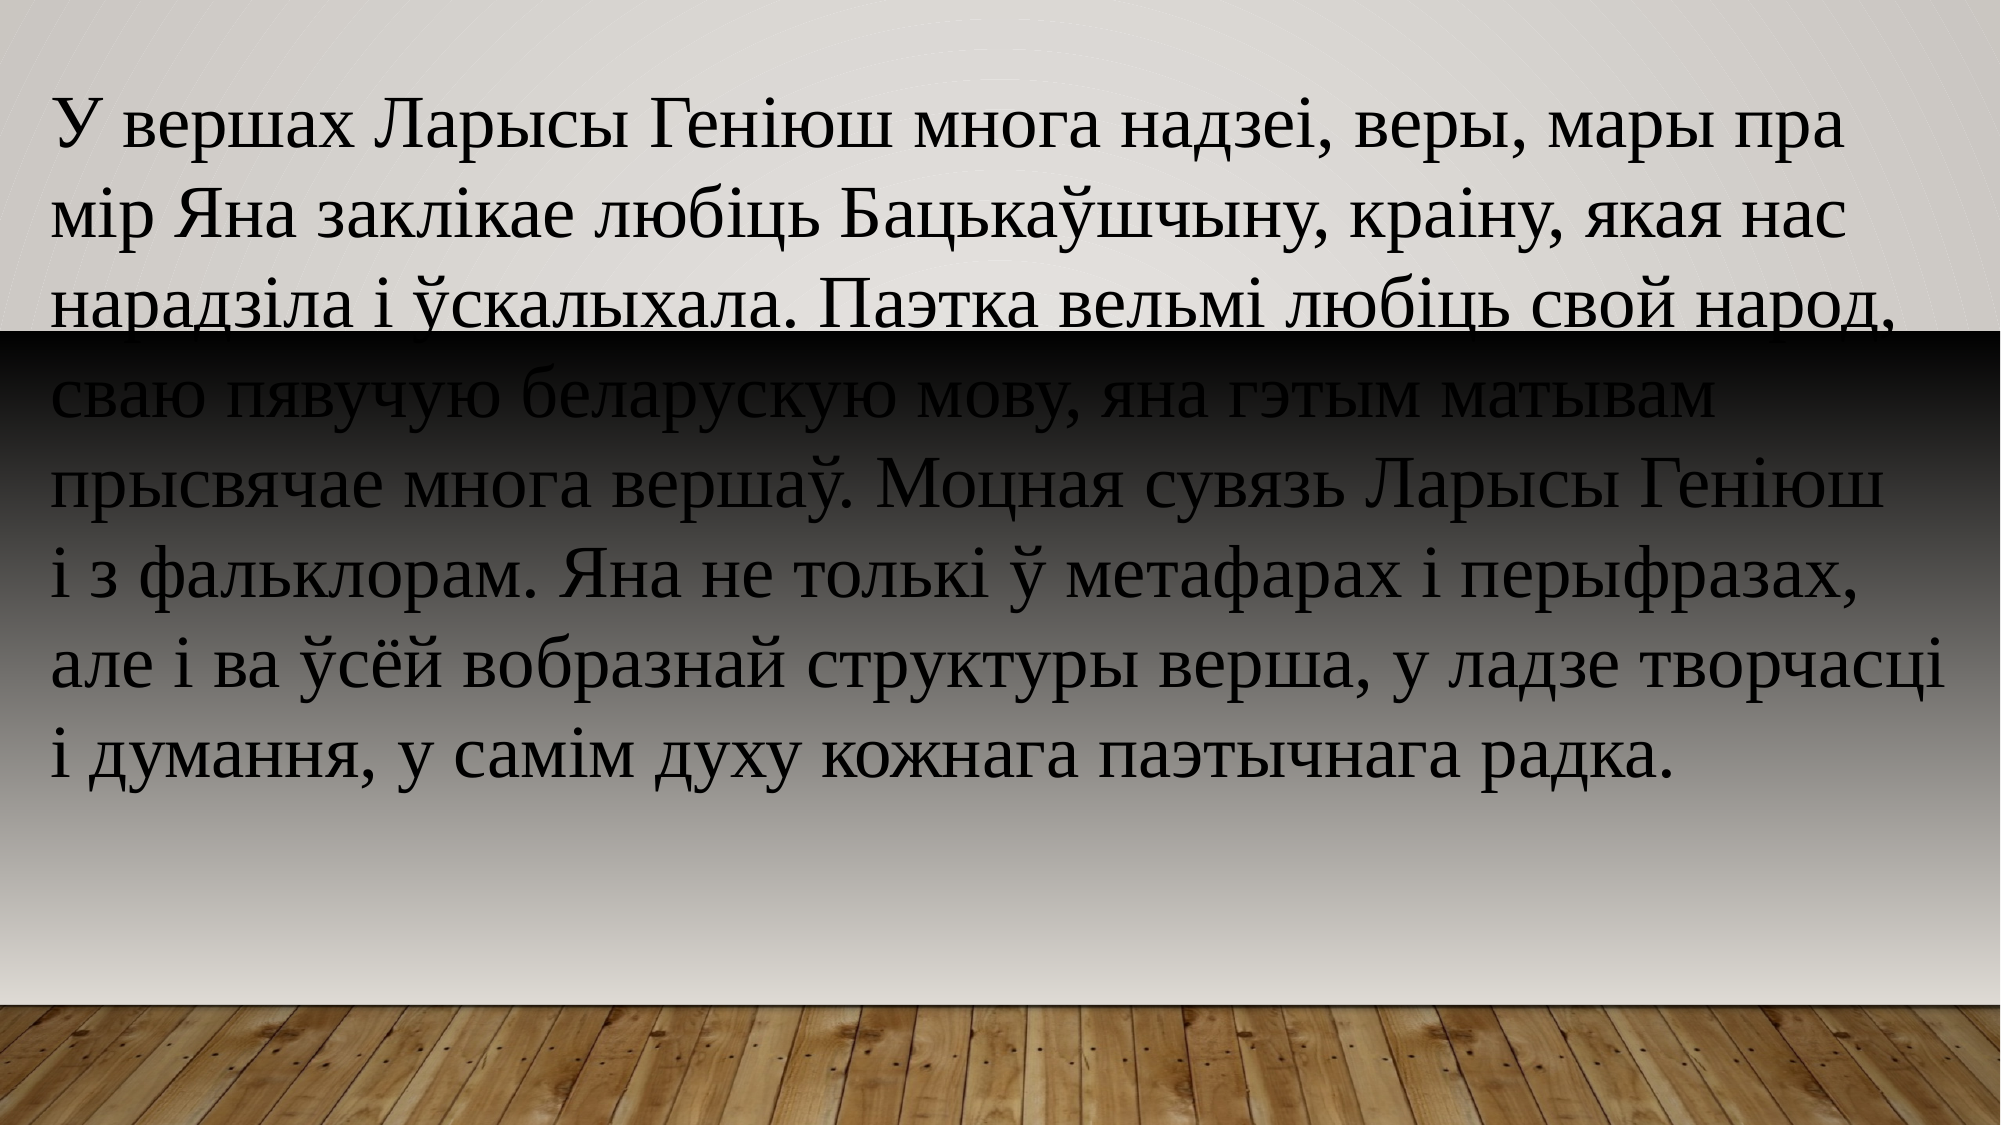

У вершах Ларысы Геніюш многа надзеі, веры, мары пра мір Яна заклікае любіць Бацькаўшчыну, краіну, якая нас нарадзіла і ўскалыхала. Паэтка вельмі любіць свой народ, сваю пявучую беларускую мову, яна гэтым матывам прысвячае многа вершаў. Моцная сувязь Ларысы Геніюш
і з фальклорам. Яна не толькі ў метафарах і перыфразах, але і ва ўсёй вобразнай структуры верша, у ладзе творчасці і думання, у самім духу кожнага паэтычнага радка.